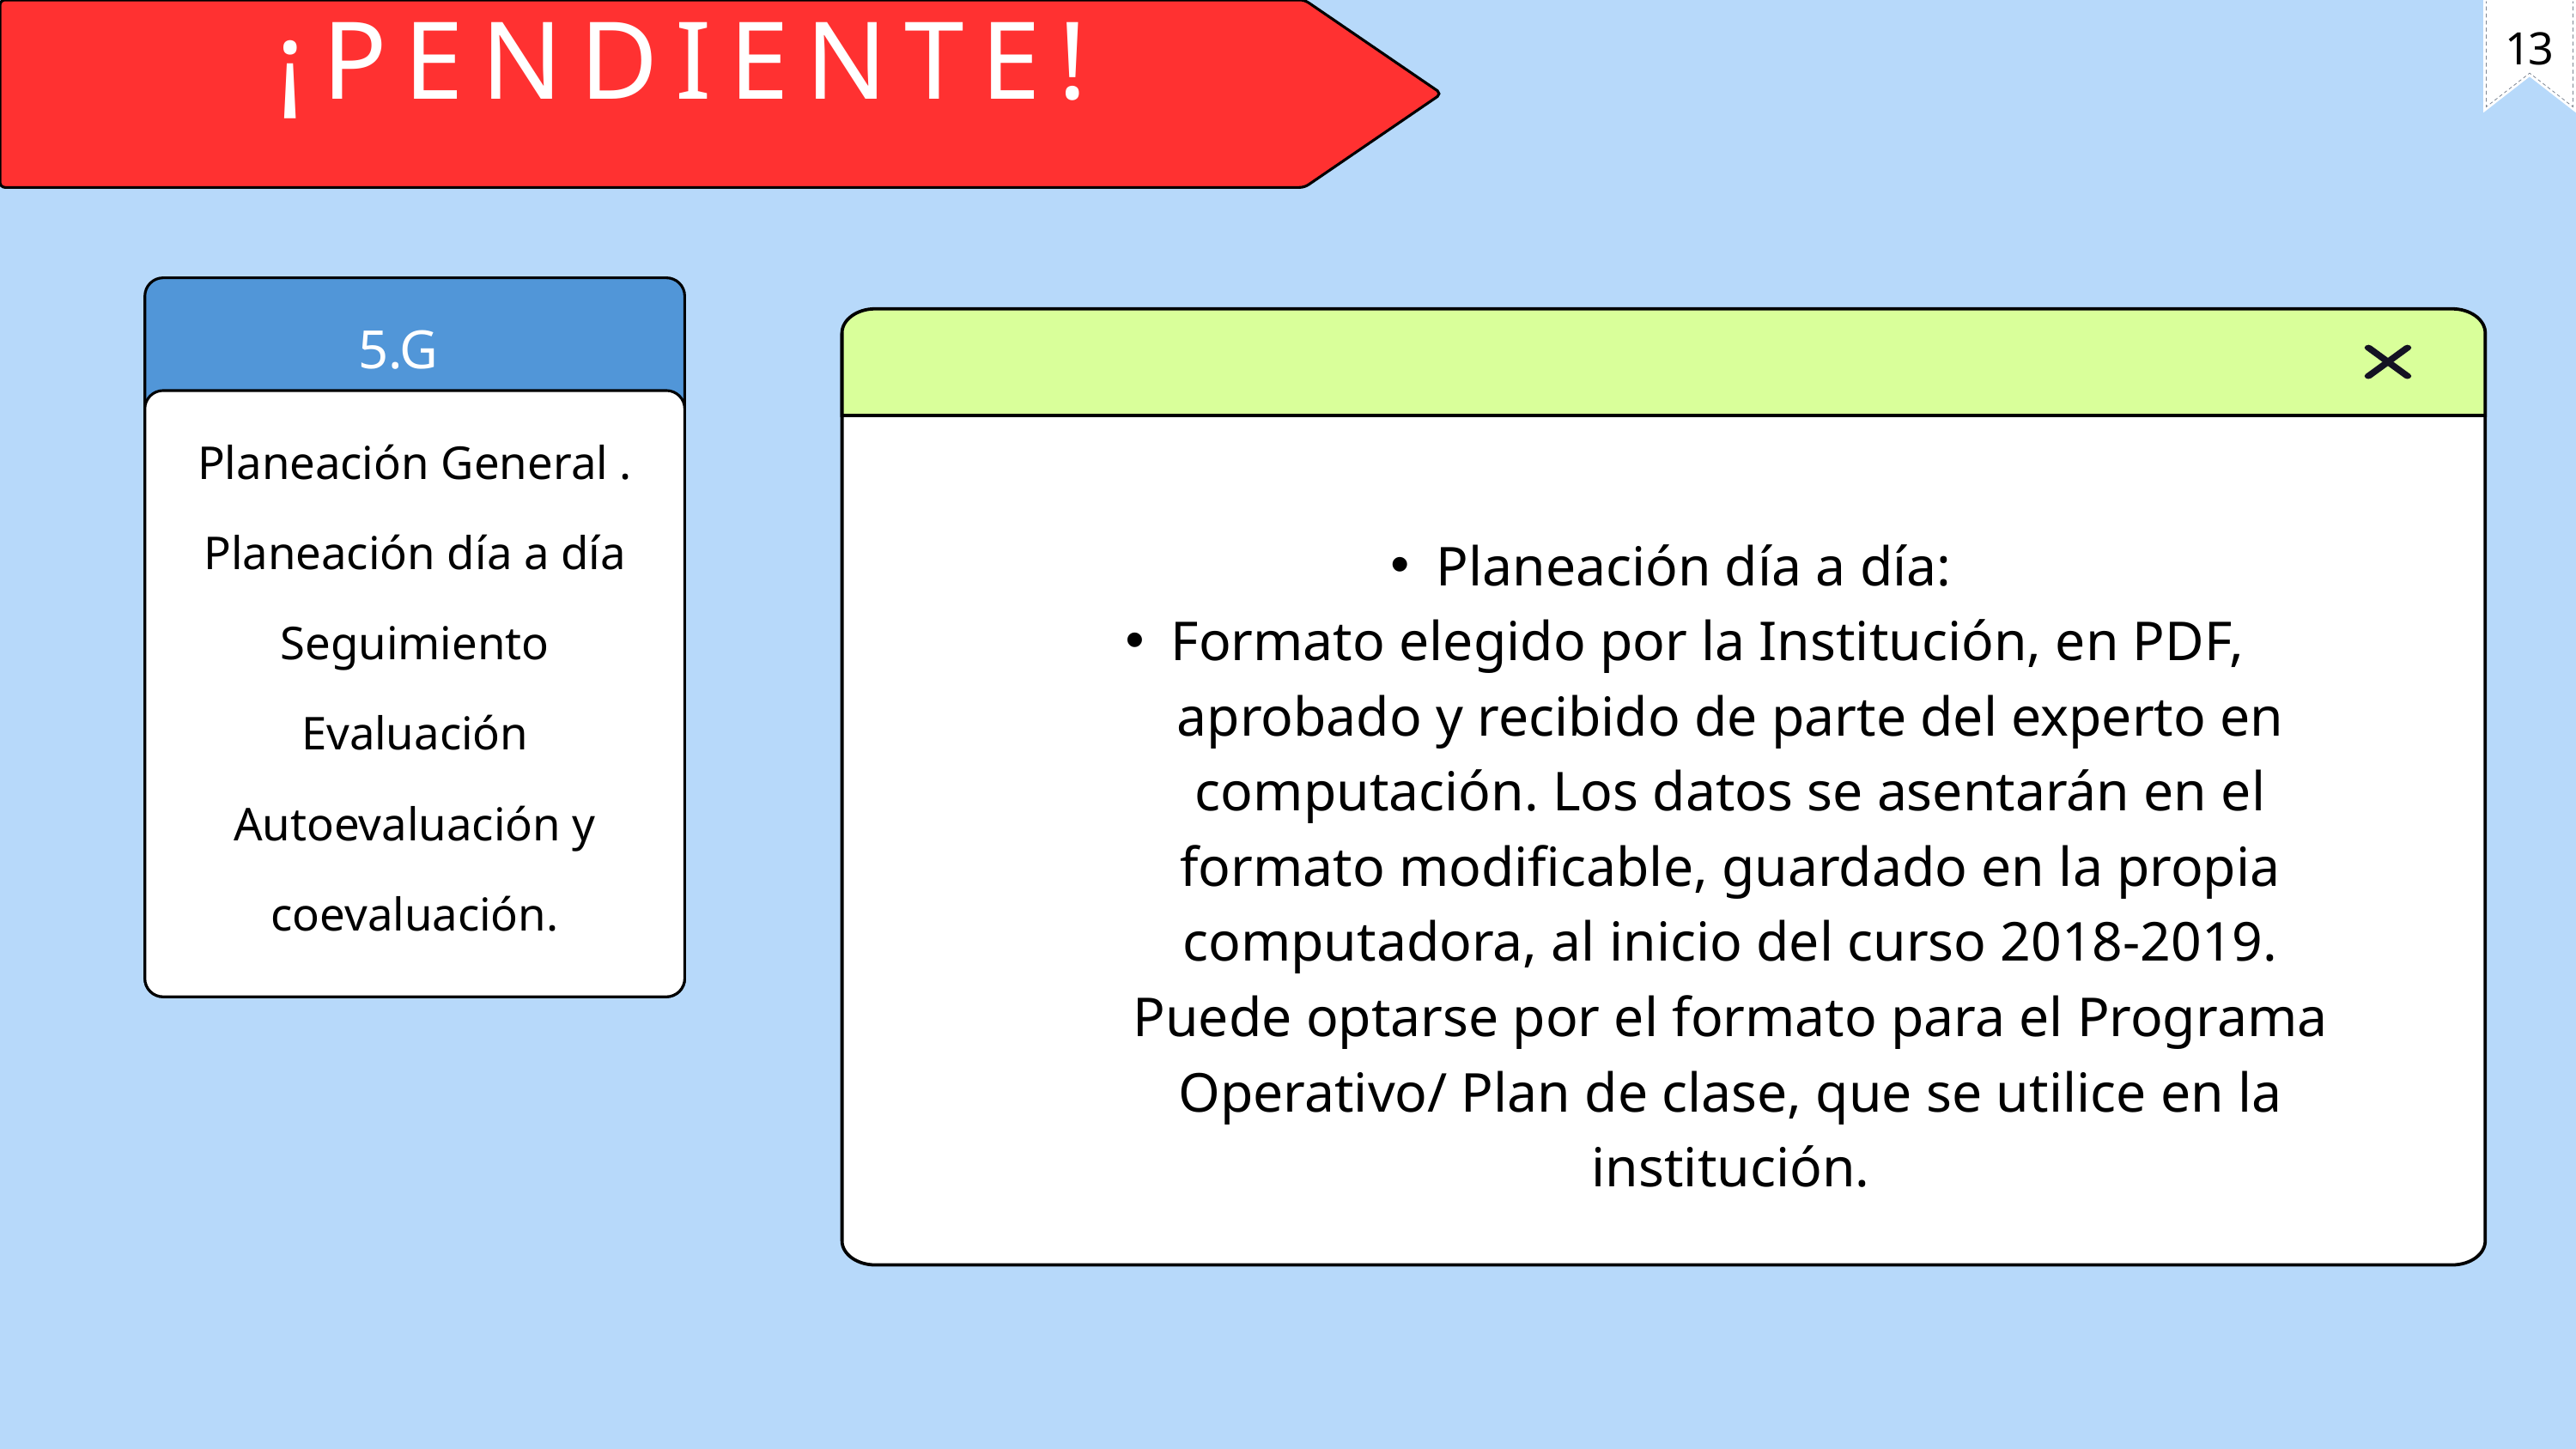

¡PENDIENTE!
13
5.G
Planeación General .
Planeación día a día
Seguimiento
Evaluación
Autoevaluación y coevaluación.
Planeación día a día:
Formato elegido por la Institución, en PDF, aprobado y recibido de parte del experto en computación. Los datos se asentarán en el formato modificable, guardado en la propia computadora, al inicio del curso 2018-2019. Puede optarse por el formato para el Programa Operativo/ Plan de clase, que se utilice en la institución.